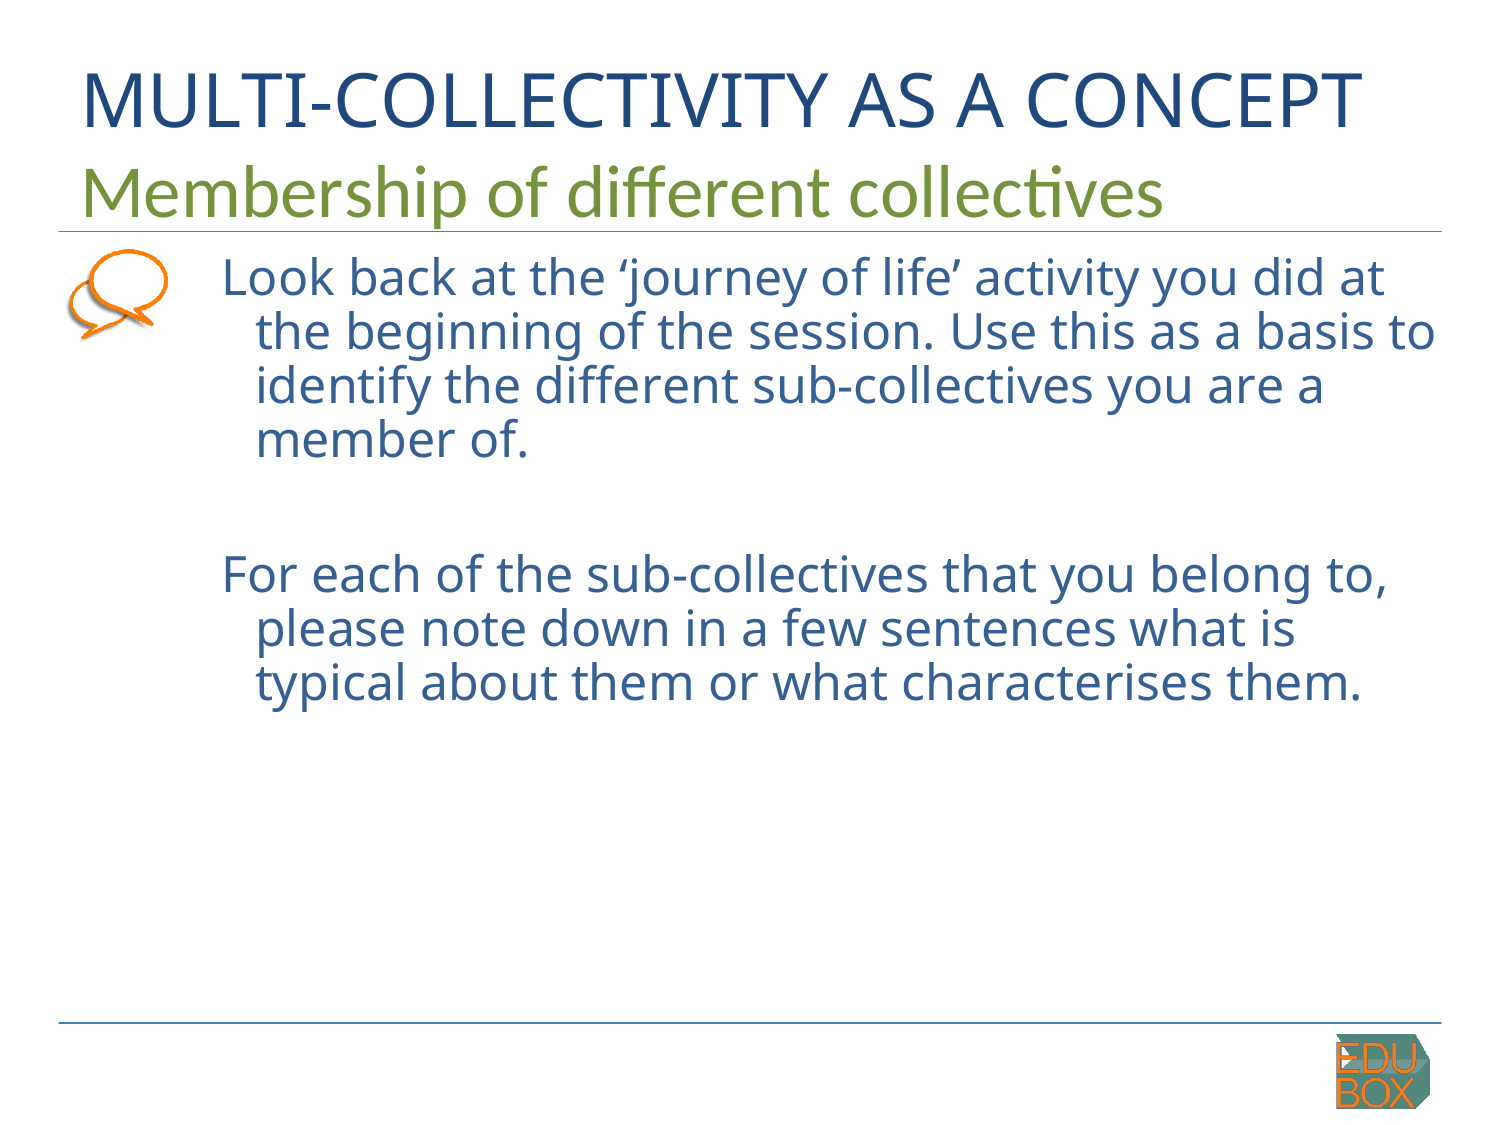

MULTI-COLLECTIVITY AS A CONCEPT
Membership of different collectives
# Look back at the ‘journey of life’ activity you did at the beginning of the session. Use this as a basis to identify the different sub-collectives you are a member of.
For each of the sub-collectives that you belong to, please note down in a few sentences what is typical about them or what characterises them.